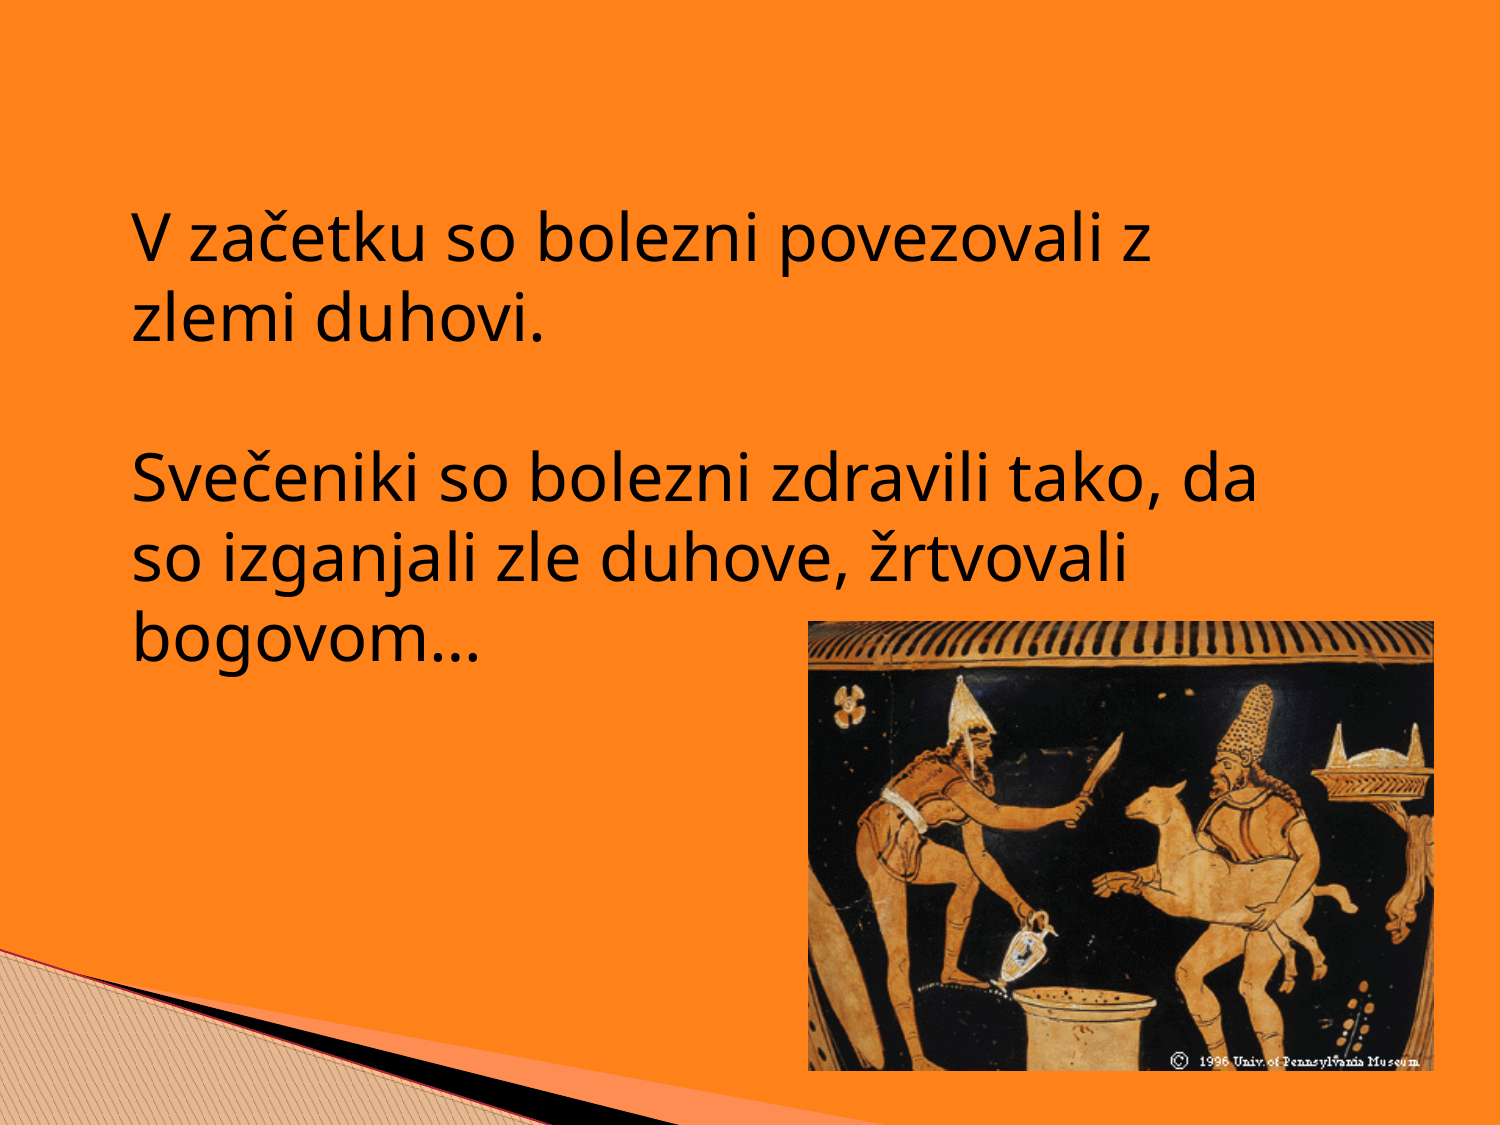

V začetku so bolezni povezovali z zlemi duhovi.
Svečeniki so bolezni zdravili tako, da so izganjali zle duhove, žrtvovali bogovom…